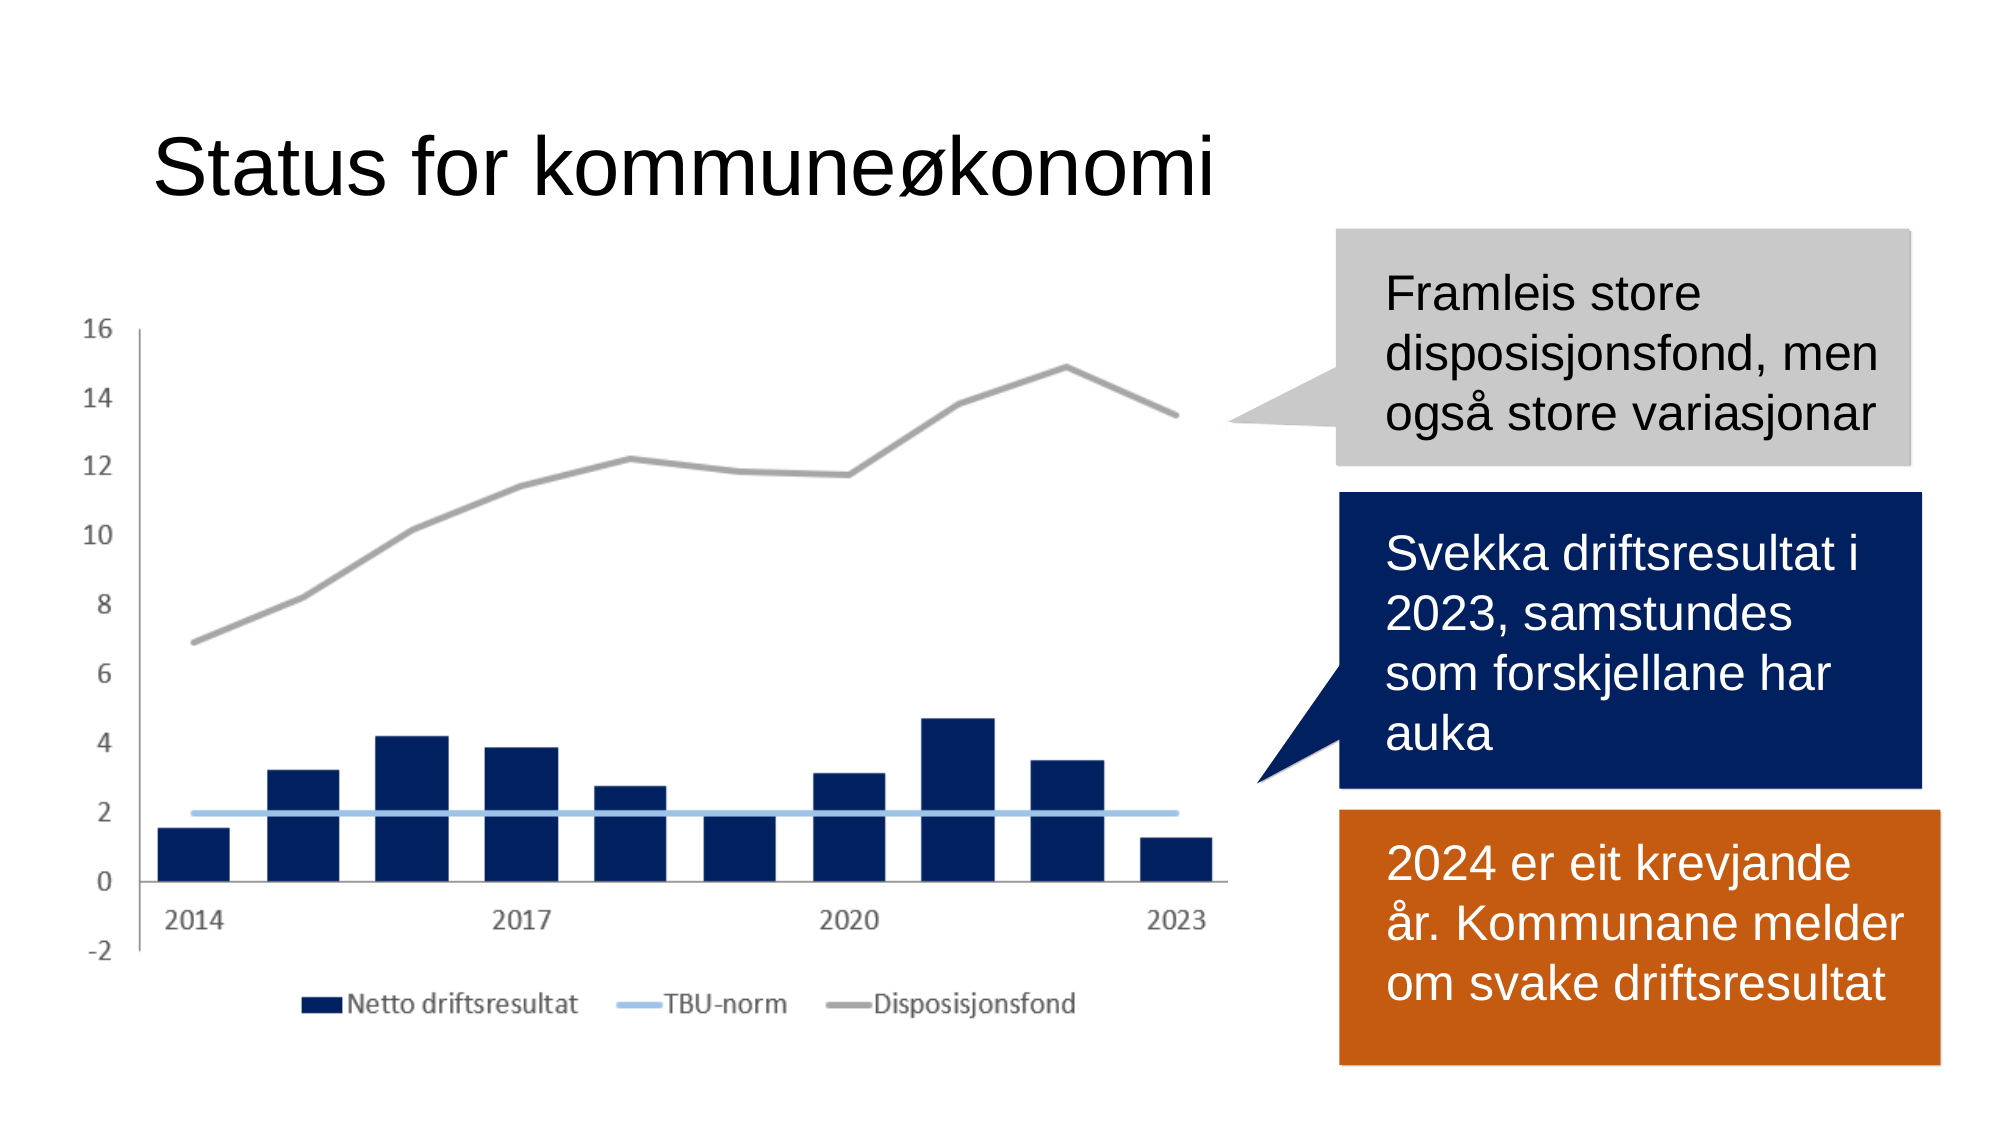

# Status for kommuneøkonomi
Framleis store disposisjonsfond, men også store variasjonar
Svekka driftsresultat i 2023, samstundes som forskjellane har auka
2024 er eit krevjande år. Kommunane melder om svake driftsresultat